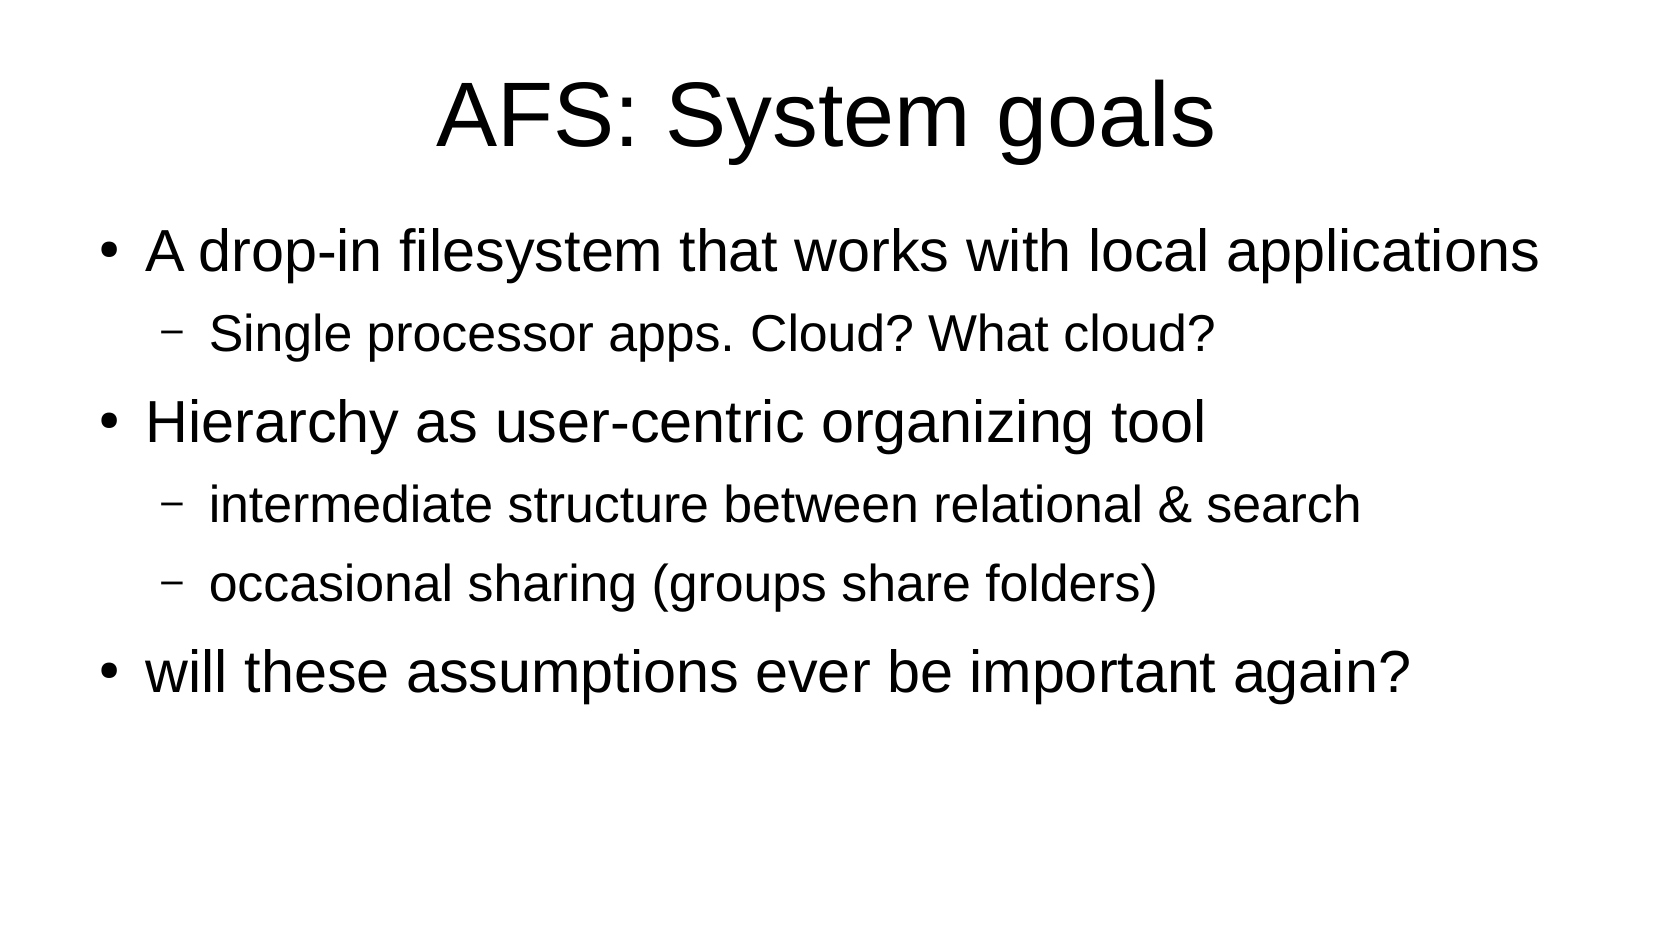

# AFS: System goals
A drop-in filesystem that works with local applications
Single processor apps. Cloud? What cloud?
Hierarchy as user-centric organizing tool
intermediate structure between relational & search
occasional sharing (groups share folders)
will these assumptions ever be important again?